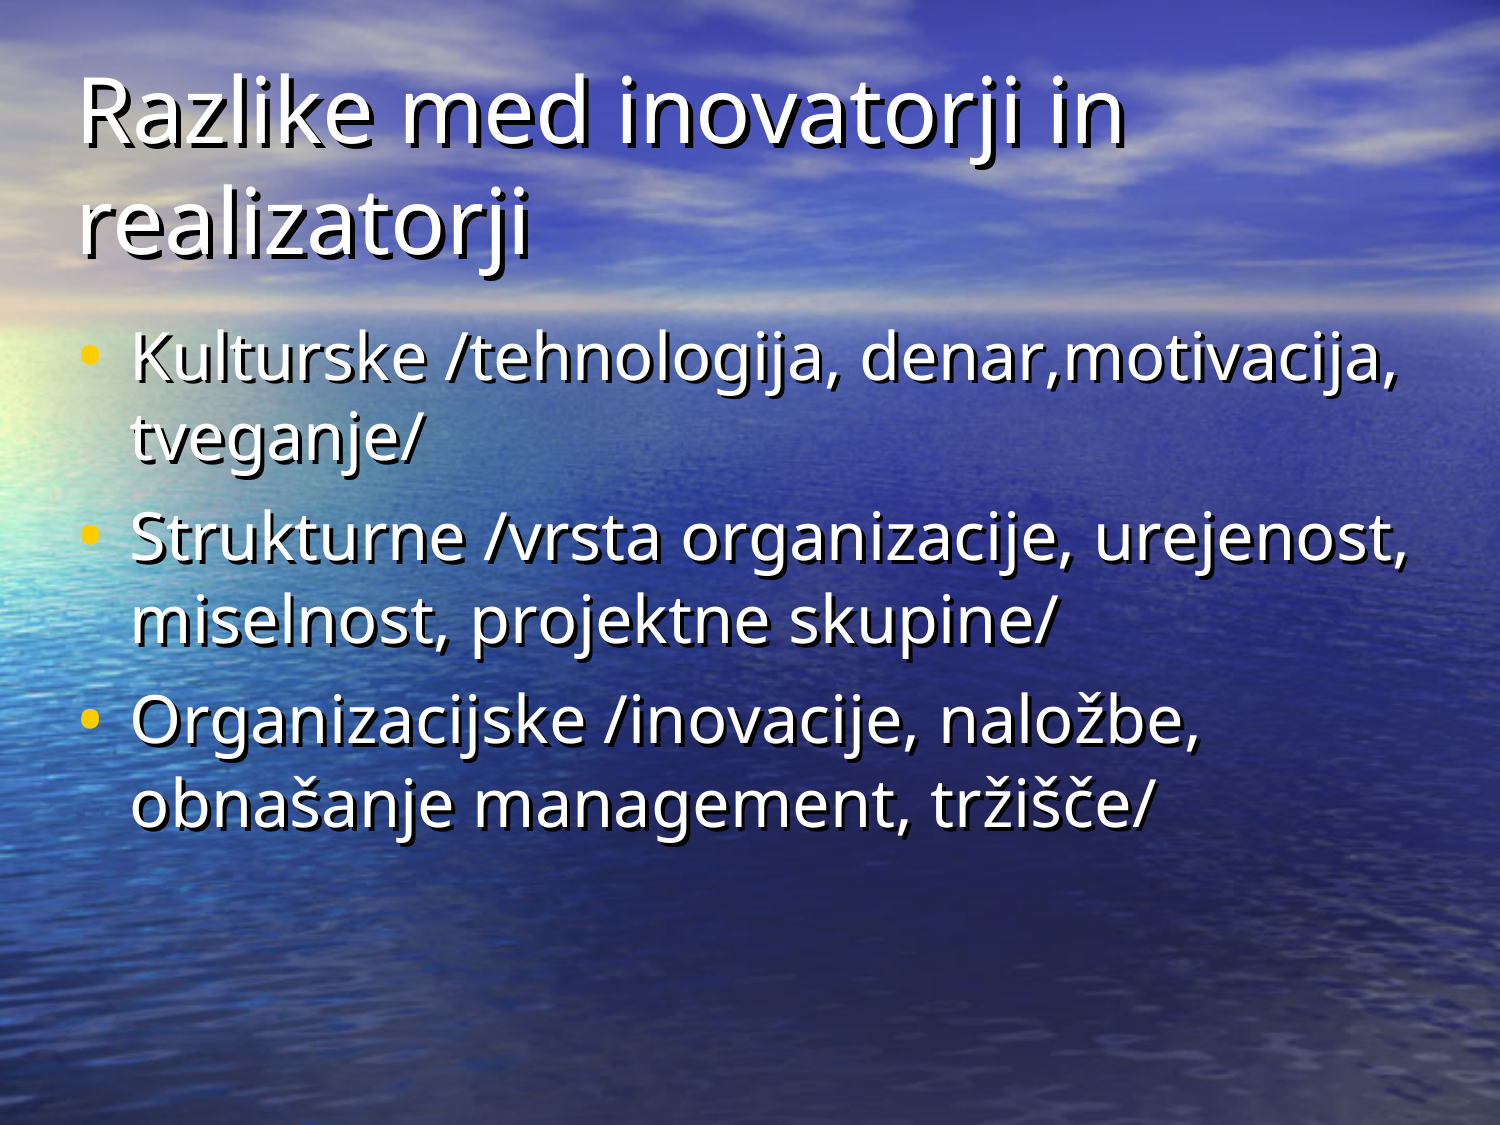

# Razlike med inovatorji in realizatorji
Kulturske /tehnologija, denar,motivacija, tveganje/
Strukturne /vrsta organizacije, urejenost, miselnost, projektne skupine/
Organizacijske /inovacije, naložbe, obnašanje management, tržišče/